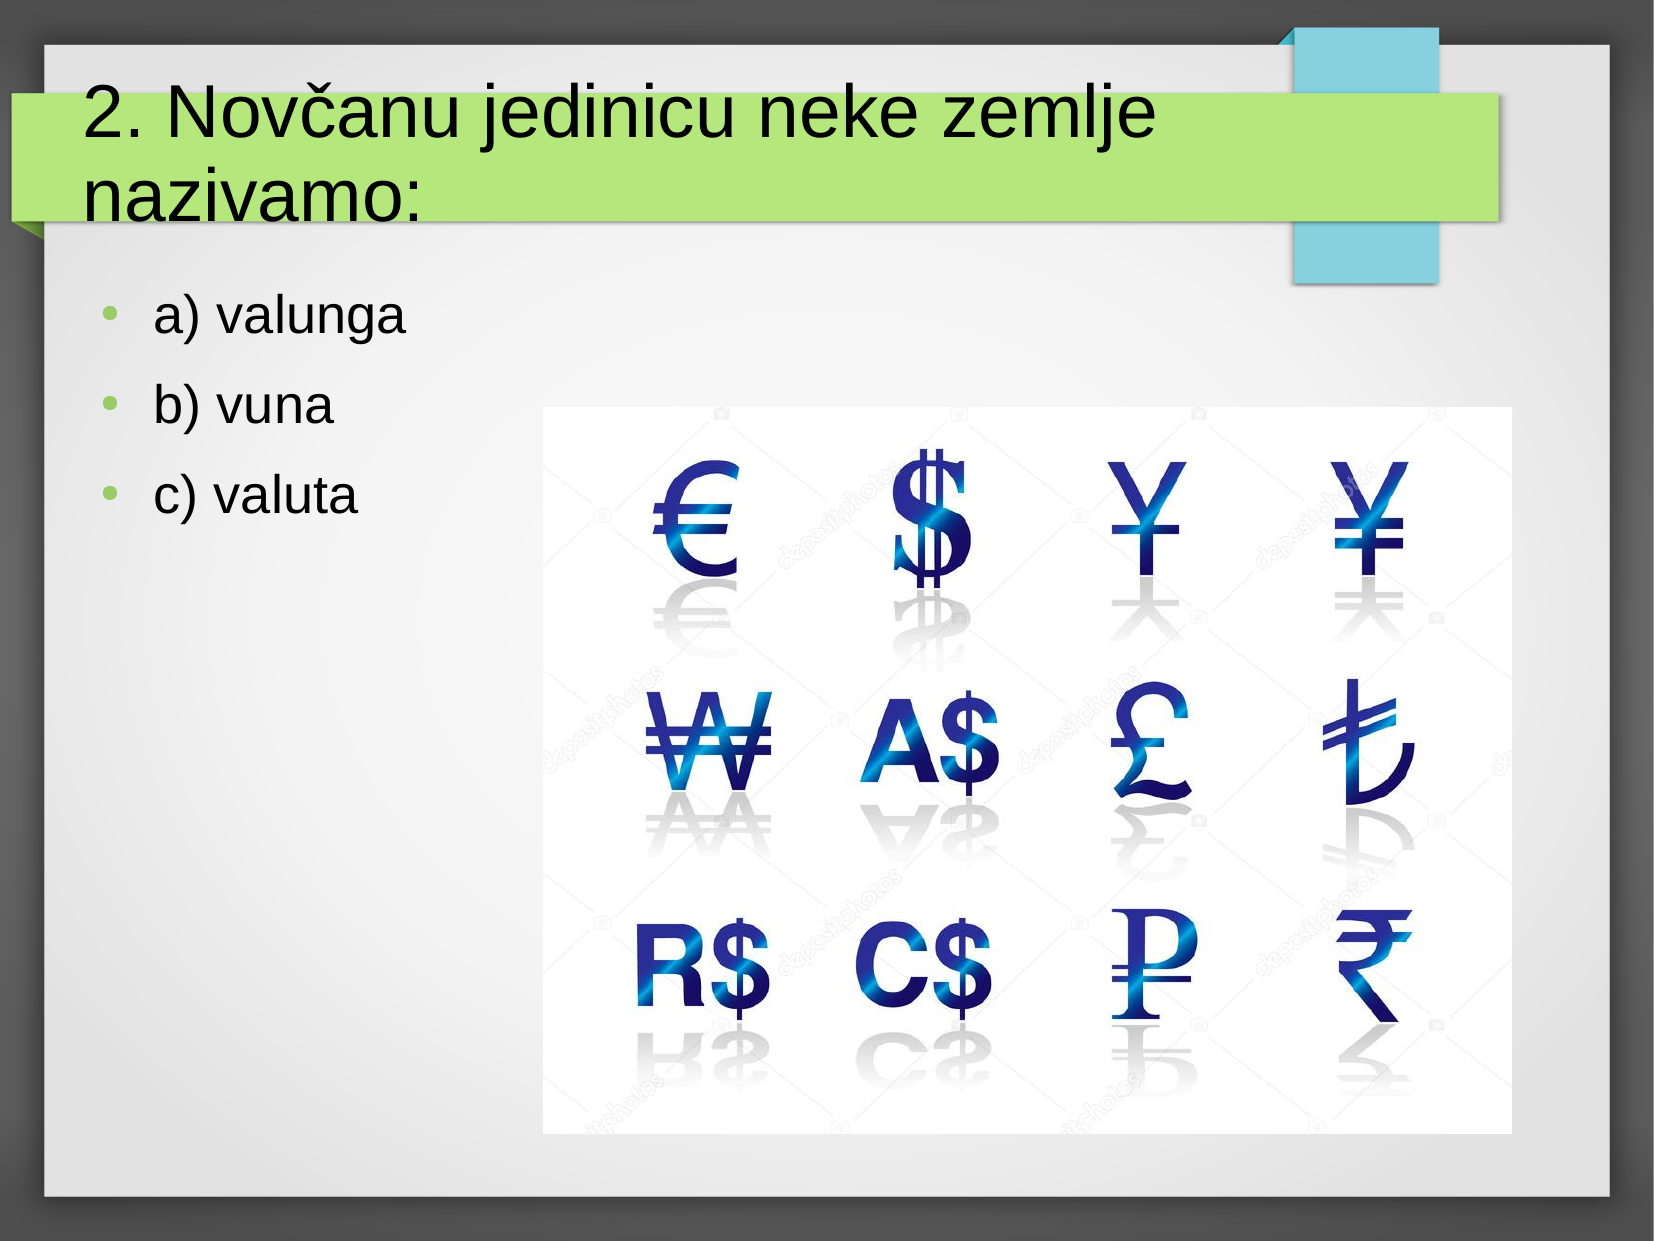

# 2. Novčanu jedinicu neke zemlje nazivamo:
a) valunga
b) vuna
c) valuta